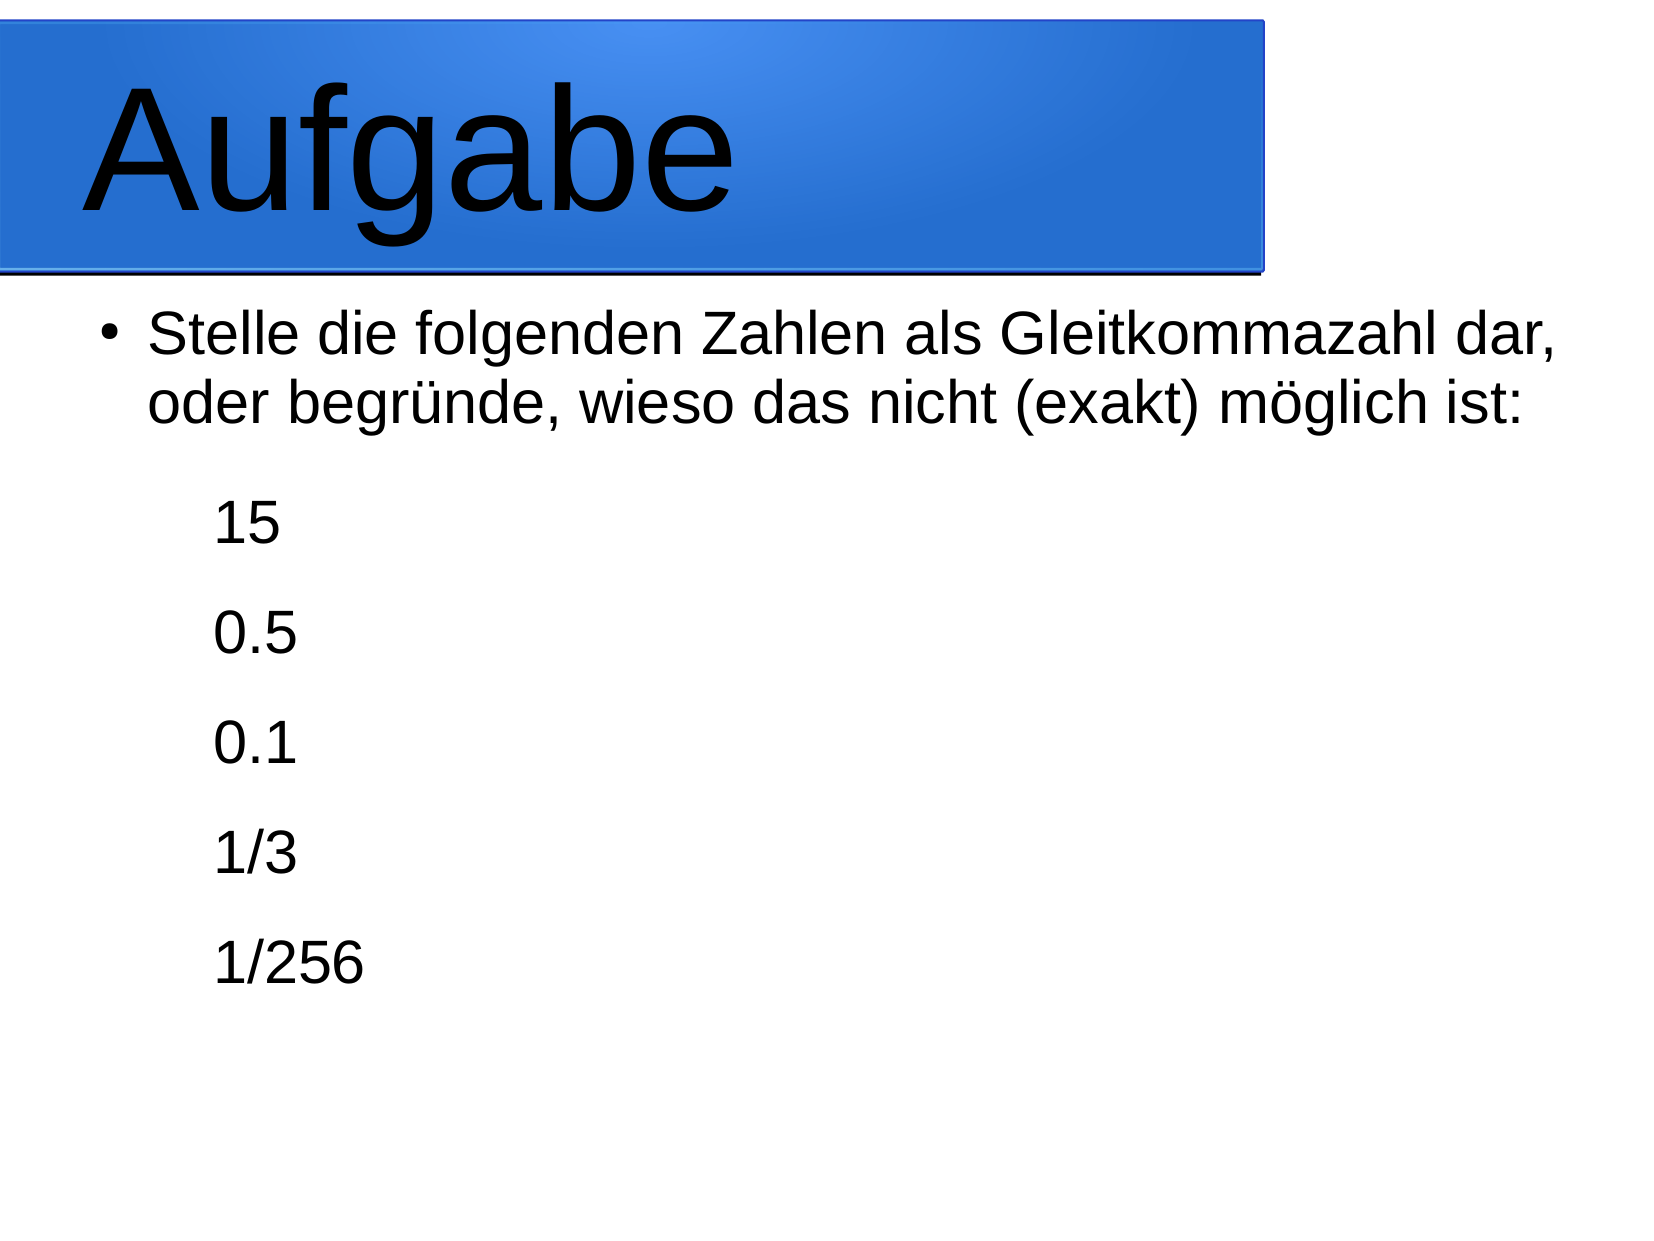

# Aufgabe
Stelle die folgenden Zahlen als Gleitkommazahl dar, oder begründe, wieso das nicht (exakt) möglich ist:
15
0.5
0.1
1/3
1/256